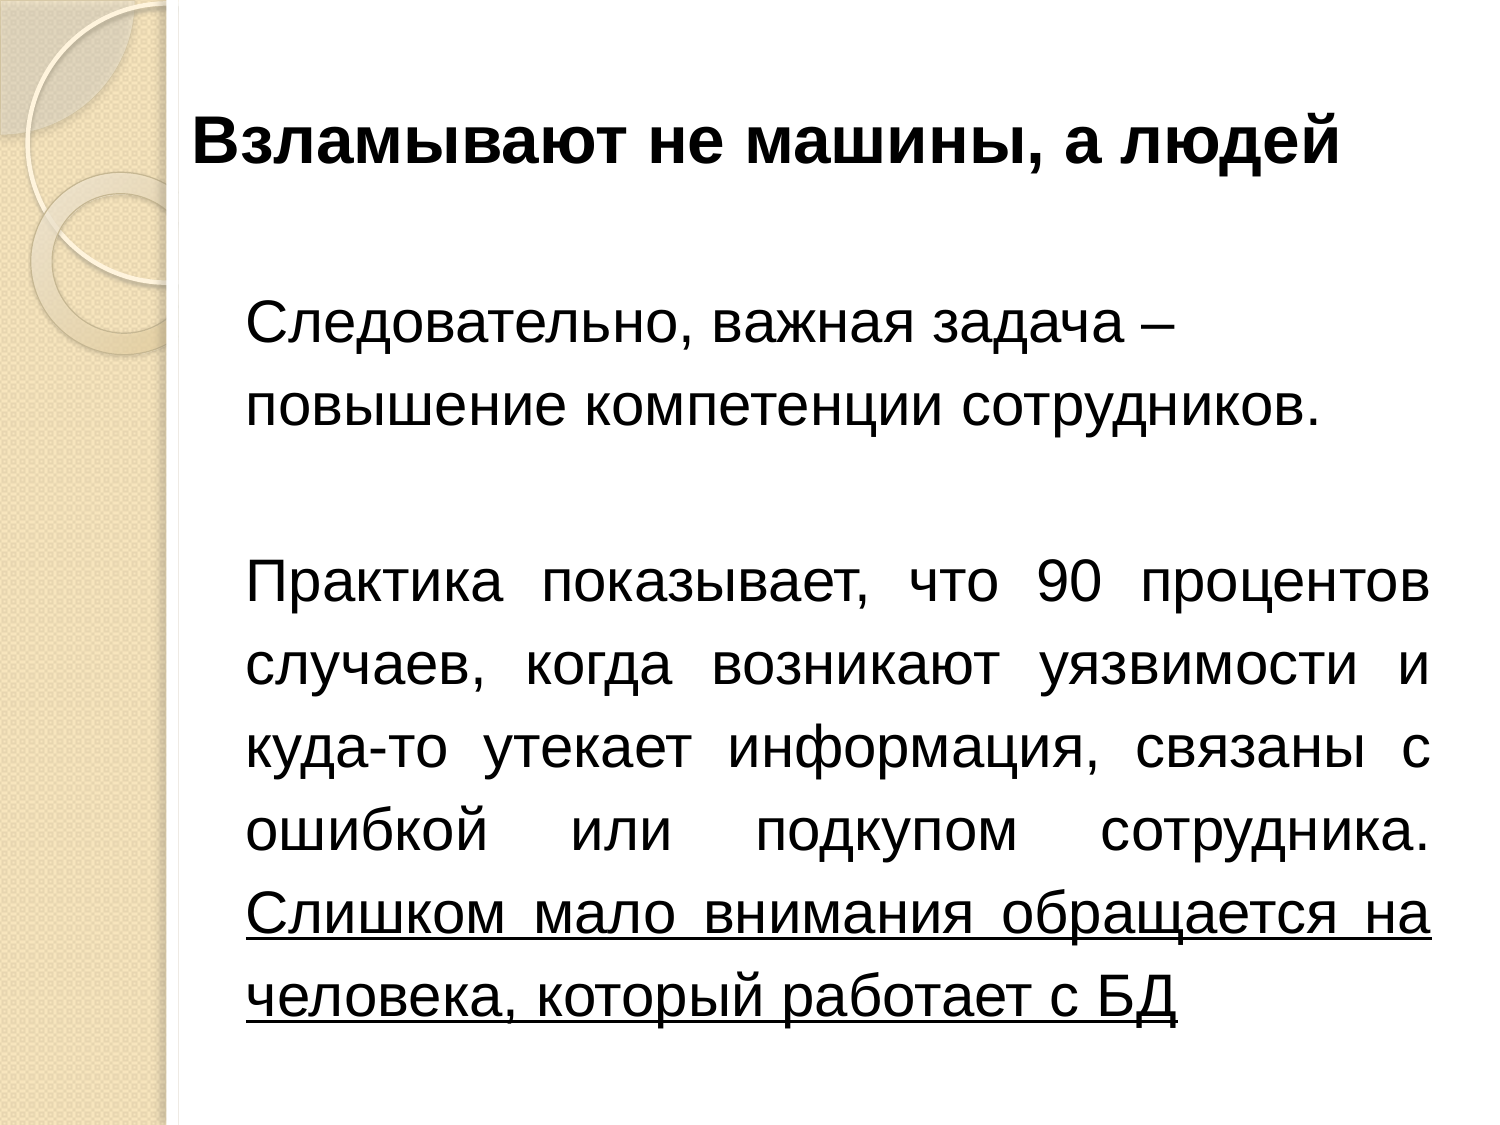

# Взламывают не машины, а людей
Следовательно, важная задача – повышение компетенции сотрудников.
Практика показывает, что 90 процентов случаев, когда возникают уязвимости и куда-то утекает информация, связаны с ошибкой или подкупом сотрудника. Слишком мало внимания обращается на человека, который работает с БД